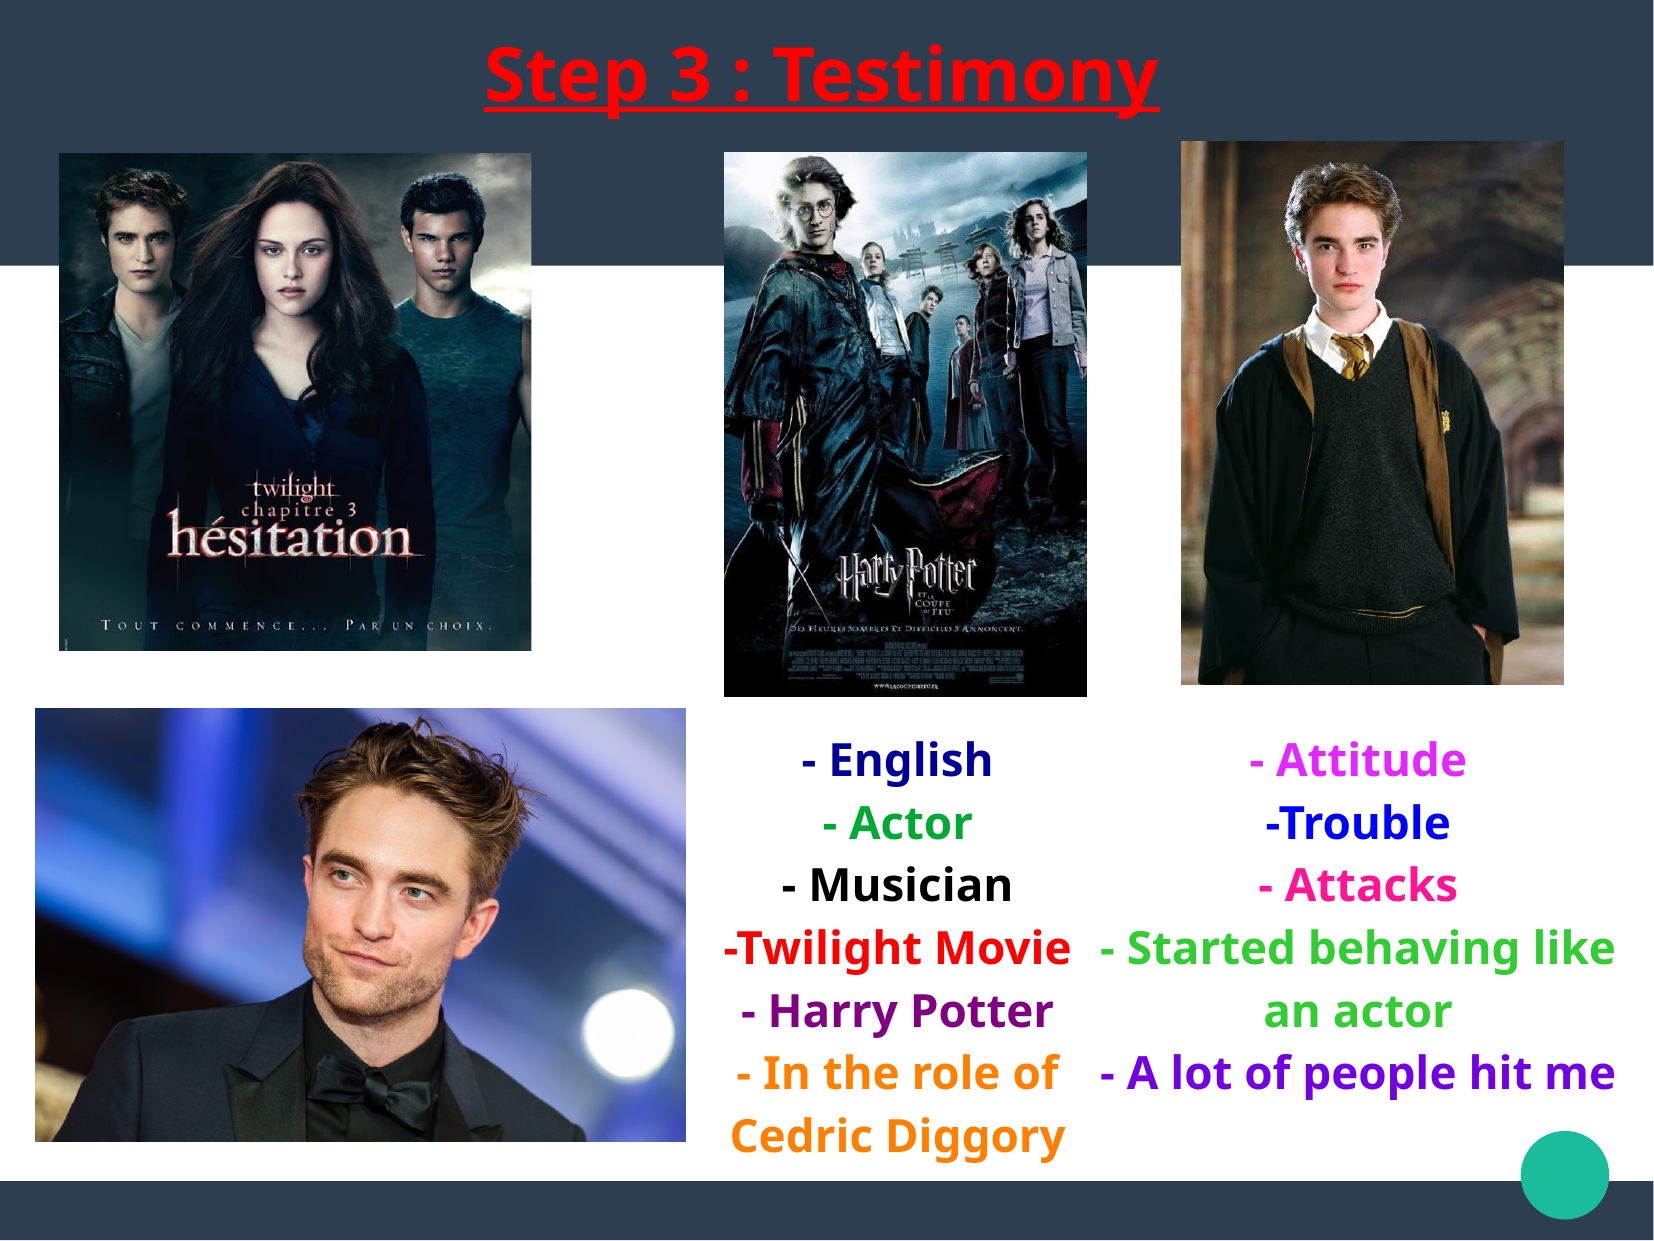

# Step 3 : Testimony
- English
- Actor
- Musician
-Twilight Movie
- Harry Potter
- In the role of Cedric Diggory
- Attitude
-Trouble
- Attacks
- Started behaving like an actor
- A lot of people hit me